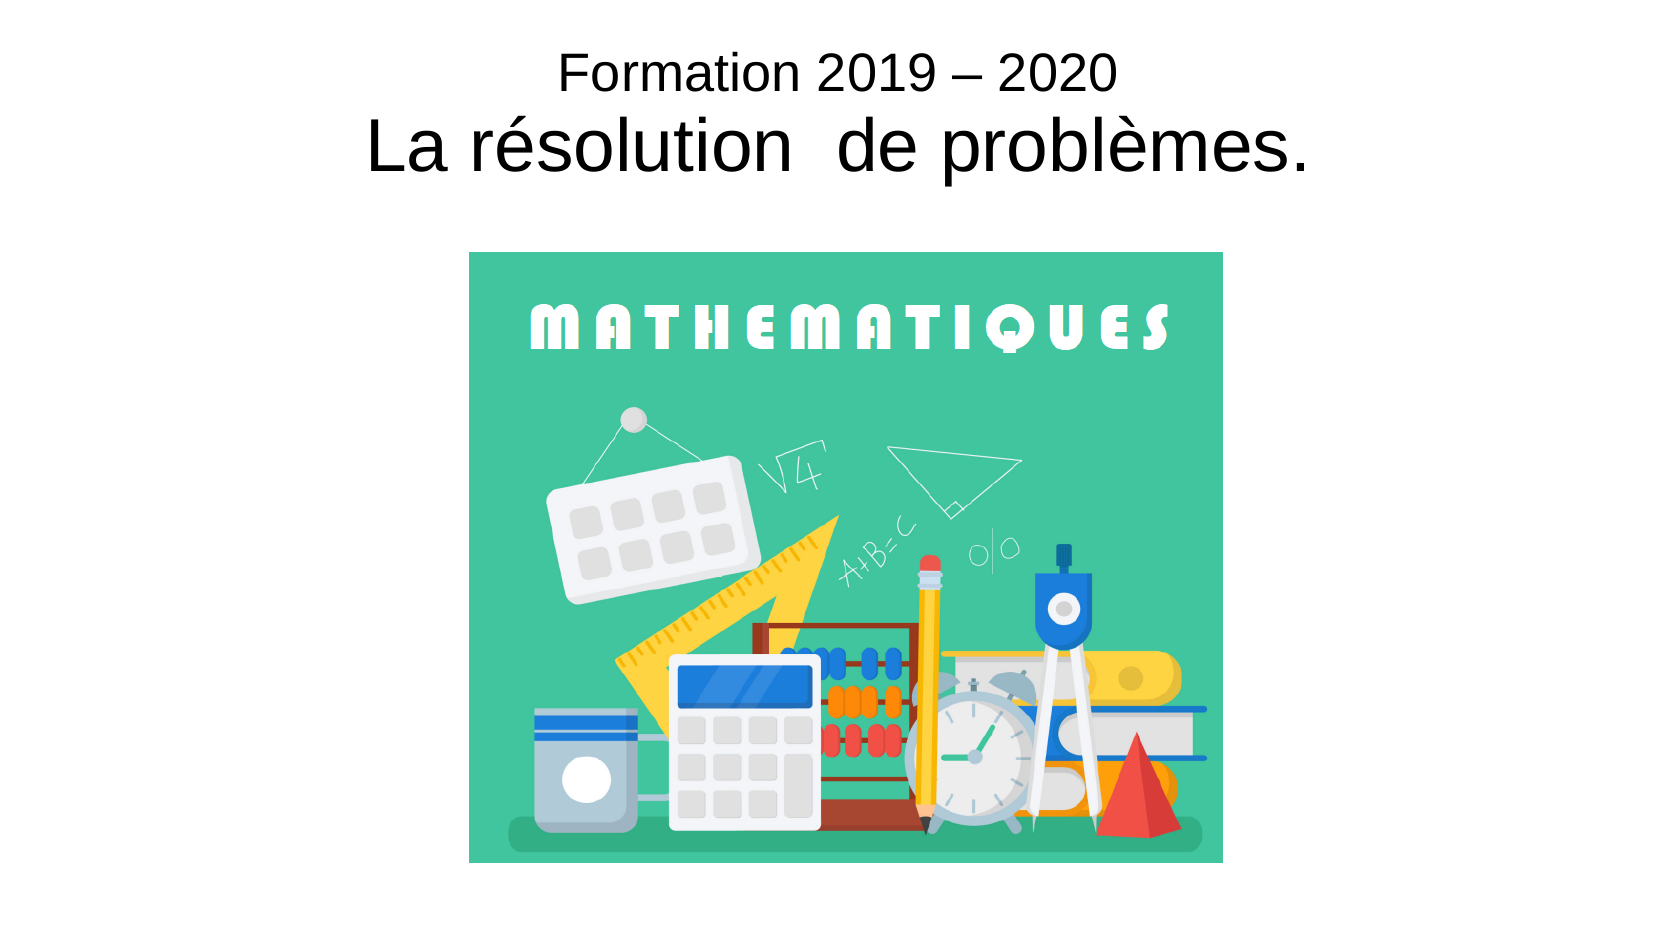

Formation 2019 – 2020
La résolution de problèmes.